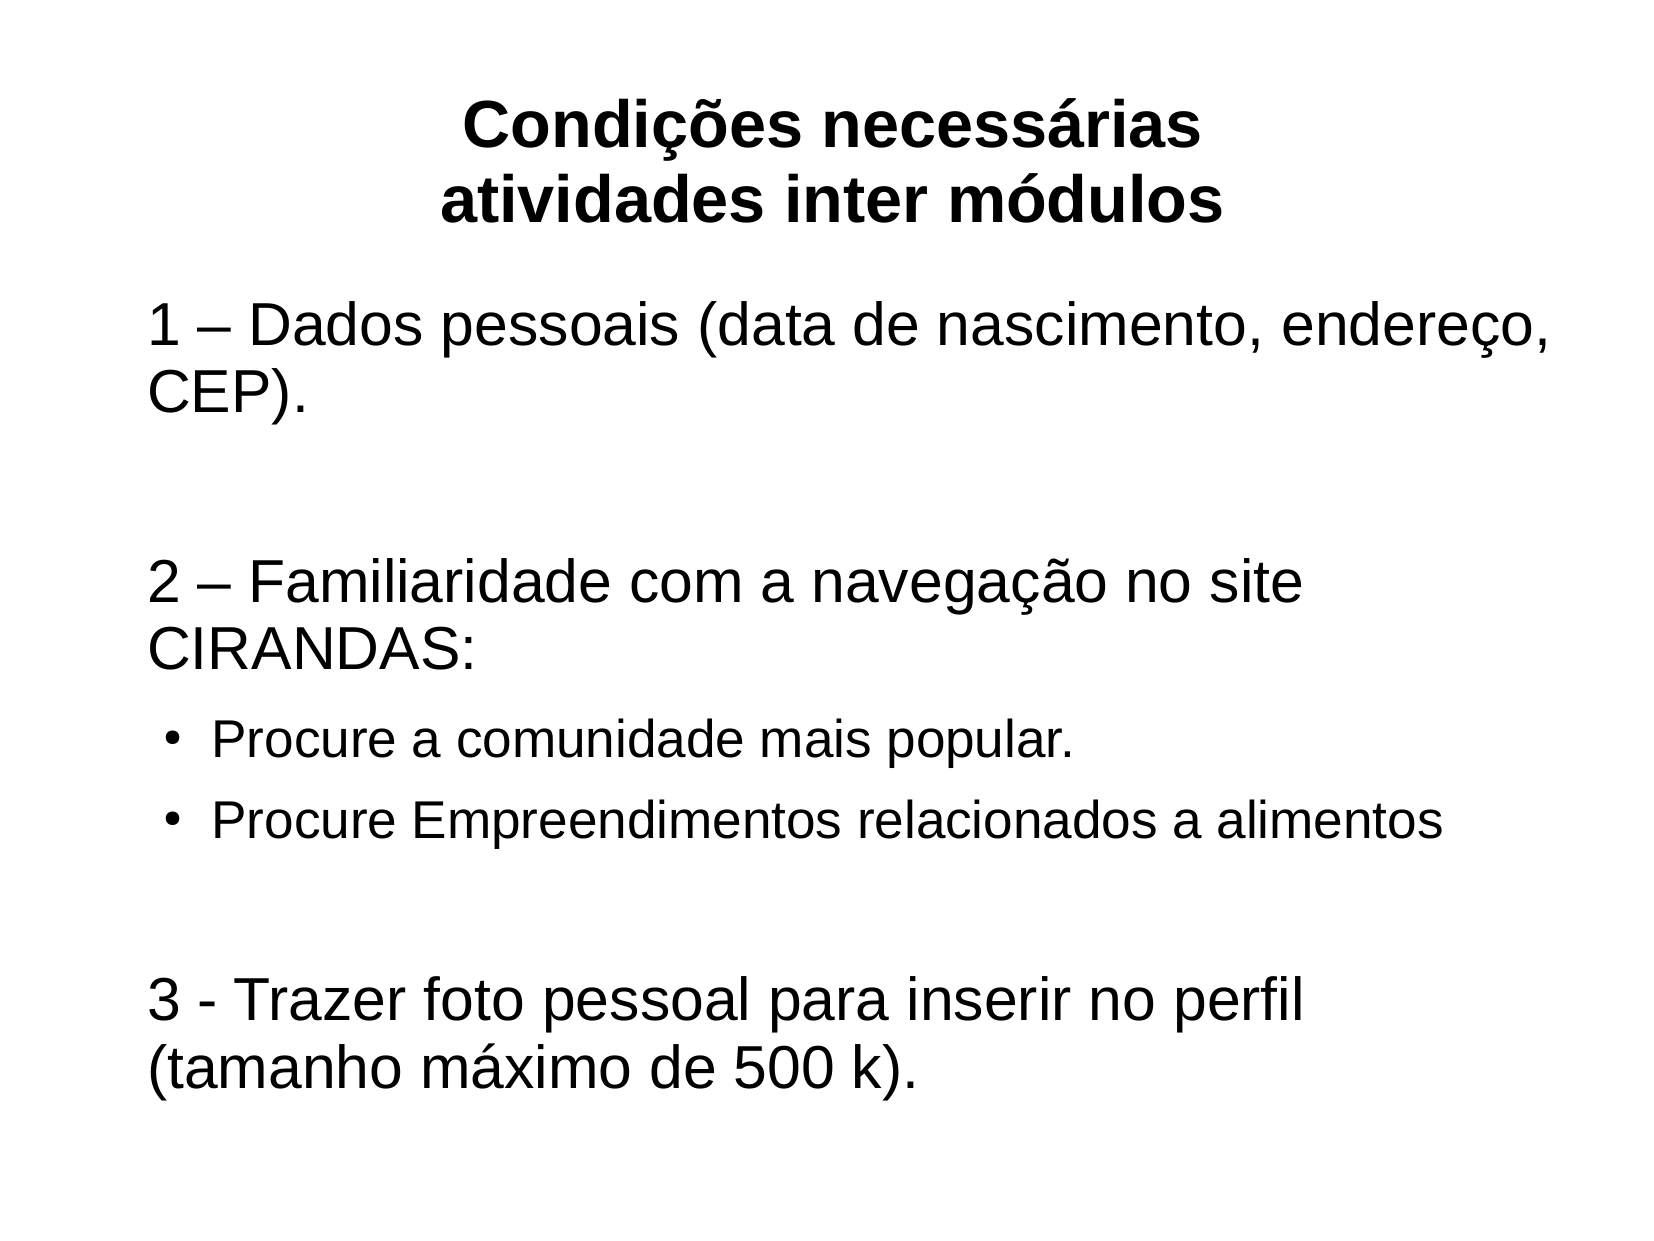

# Condições necessárias atividades inter módulos
1 – Dados pessoais (data de nascimento, endereço, CEP).
2 – Familiaridade com a navegação no site CIRANDAS:
Procure a comunidade mais popular.
Procure Empreendimentos relacionados a alimentos
3 - Trazer foto pessoal para inserir no perfil (tamanho máximo de 500 k).